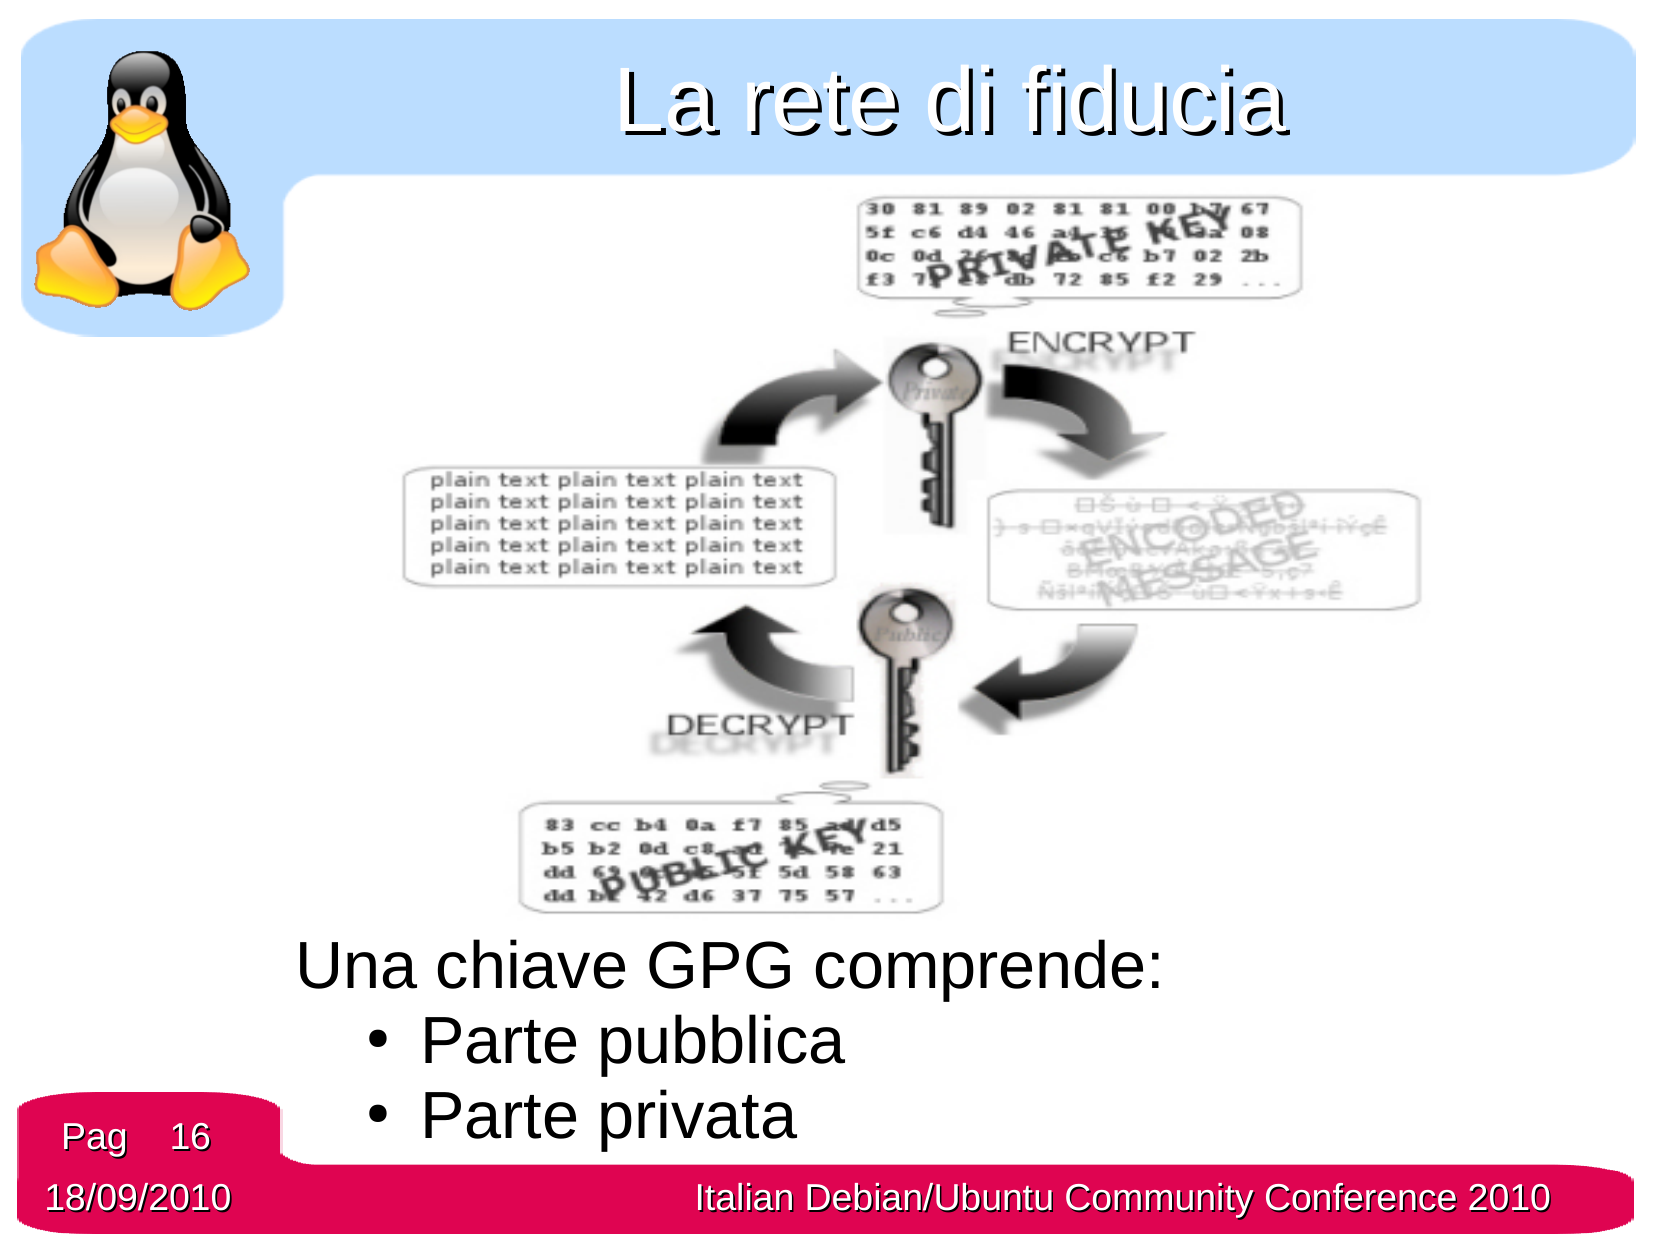

# La rete di fiducia
Una chiave GPG comprende:
 Parte pubblica
 Parte privata
Pag
Italian Debian/Ubuntu Community Conference 2010
18/09/2010